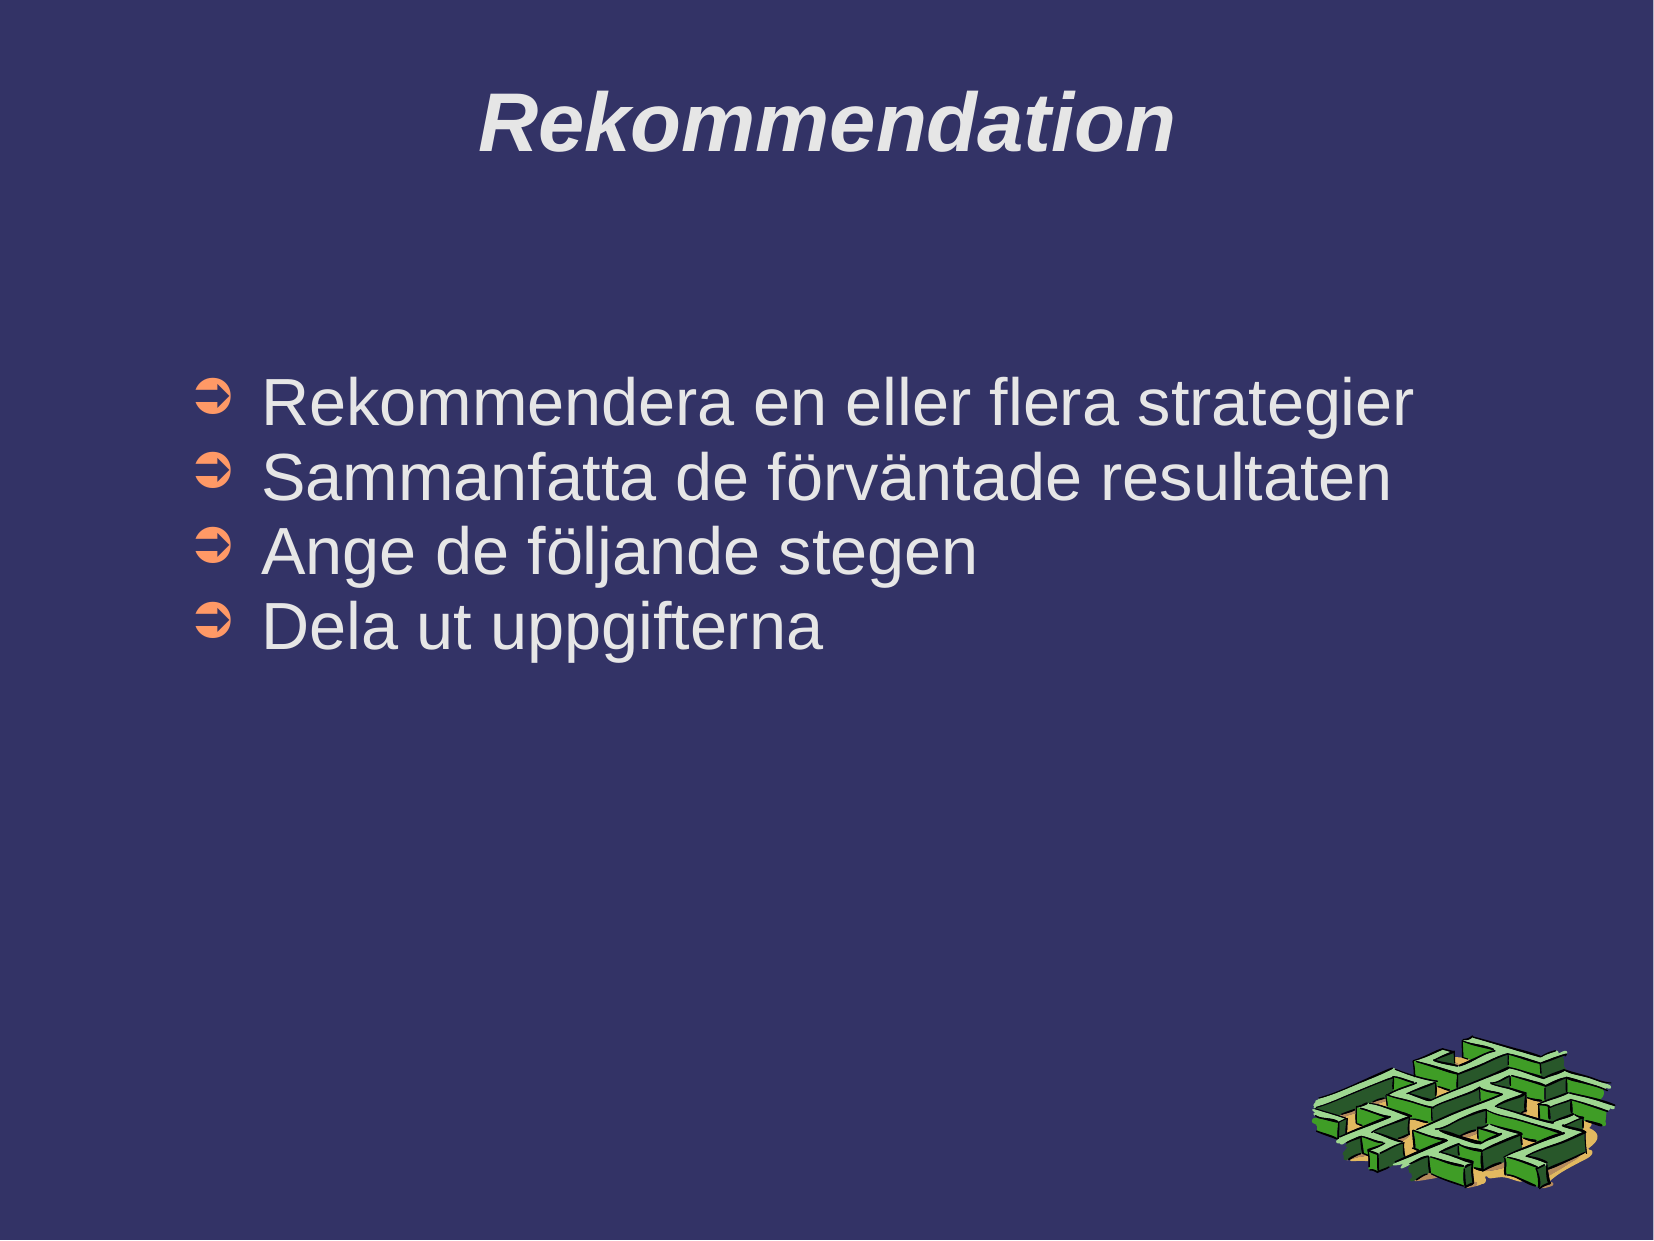

# Rekommendation
Rekommendera en eller flera strategier
Sammanfatta de förväntade resultaten
Ange de följande stegen
Dela ut uppgifterna